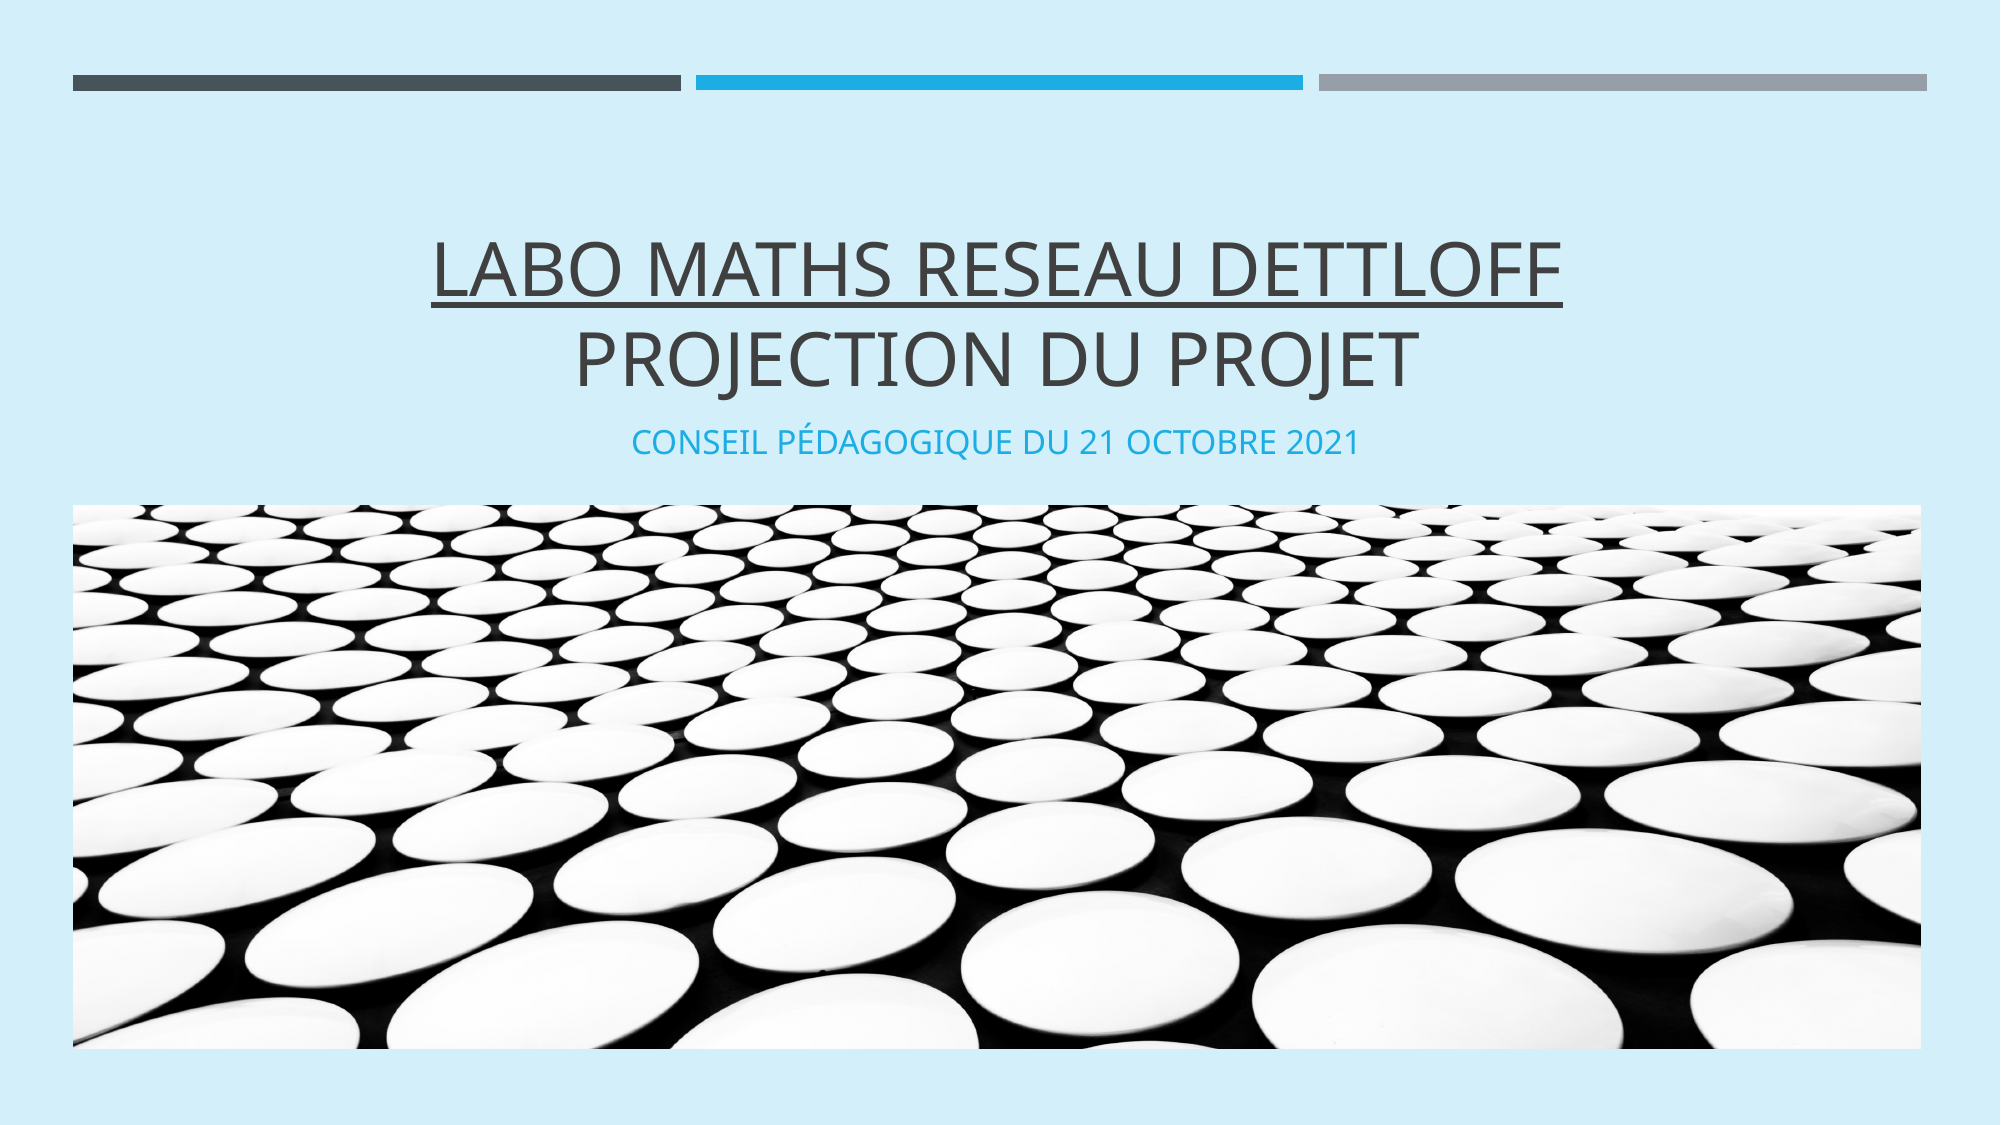

# LABO MATHS RESEAU DETTLOFF PROJECTION DU PROJET
Conseil pédagogique du 21 octobre 2021